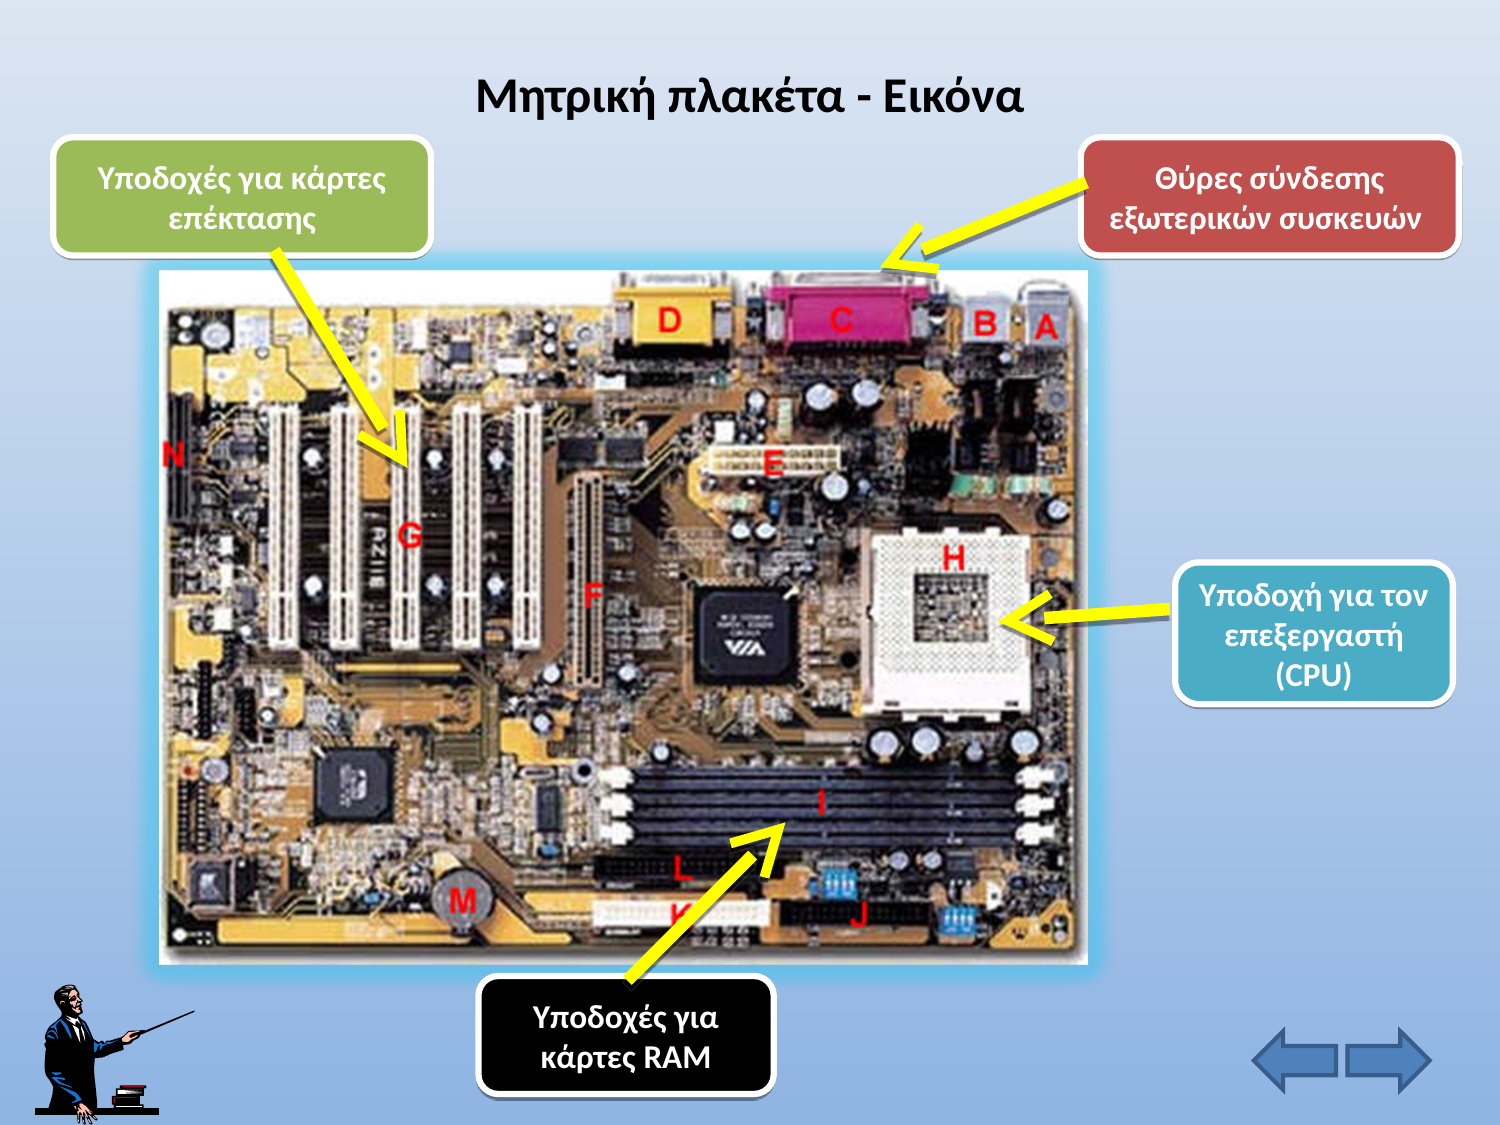

# Μητρική πλακέτα - Εικόνα
Υποδοχές για κάρτες επέκτασης
Θύρες σύνδεσης εξωτερικών συσκευών
Υποδοχή για τον επεξεργαστή (CPU)
Υποδοχές για κάρτες RAM